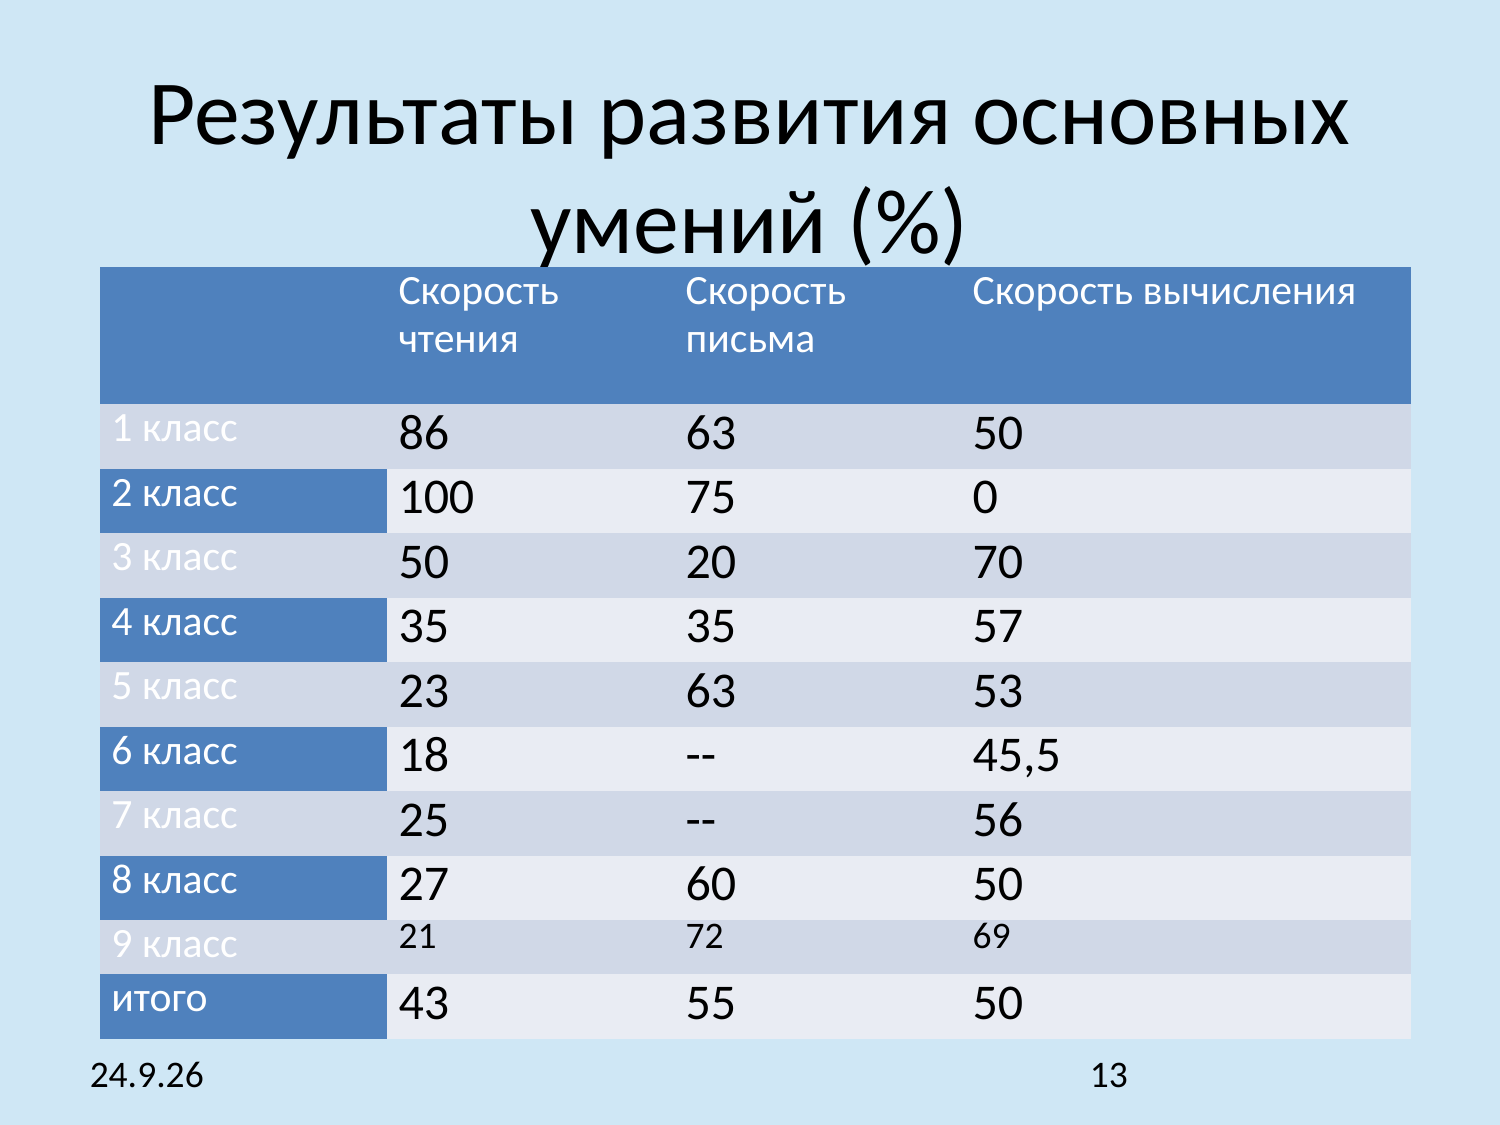

# Результаты развития основных умений (%)
| | Скорость чтения | Скорость письма | Скорость вычисления |
| --- | --- | --- | --- |
| 1 класс | 86 | 63 | 50 |
| 2 класс | 100 | 75 | 0 |
| 3 класс | 50 | 20 | 70 |
| 4 класс | 35 | 35 | 57 |
| 5 класс | 23 | 63 | 53 |
| 6 класс | 18 | -- | 45,5 |
| 7 класс | 25 | -- | 56 |
| 8 класс | 27 | 60 | 50 |
| 9 класс | 21 | 72 | 69 |
| итого | 43 | 55 | 50 |